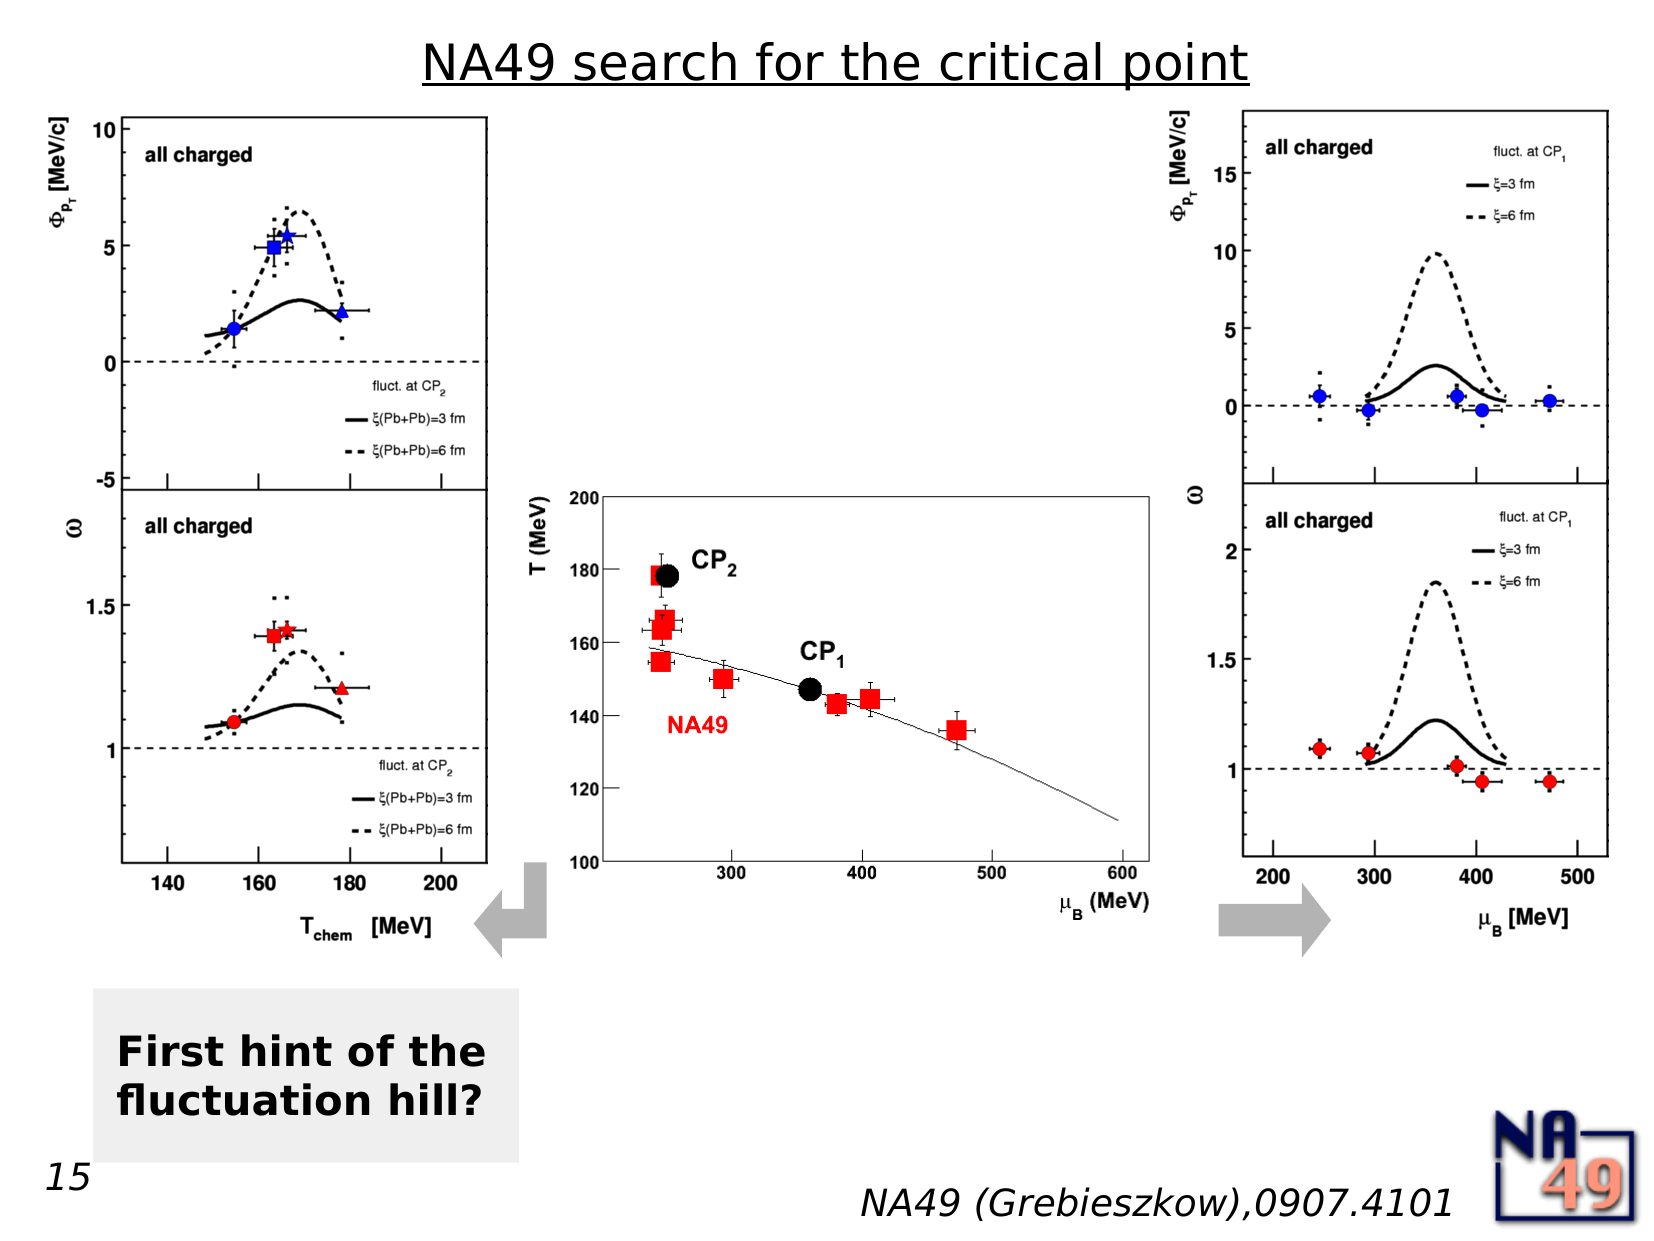

NA49 search for the critical point
First hint of the
fluctuation hill?
NA49 (Grebieszkow),0907.4101